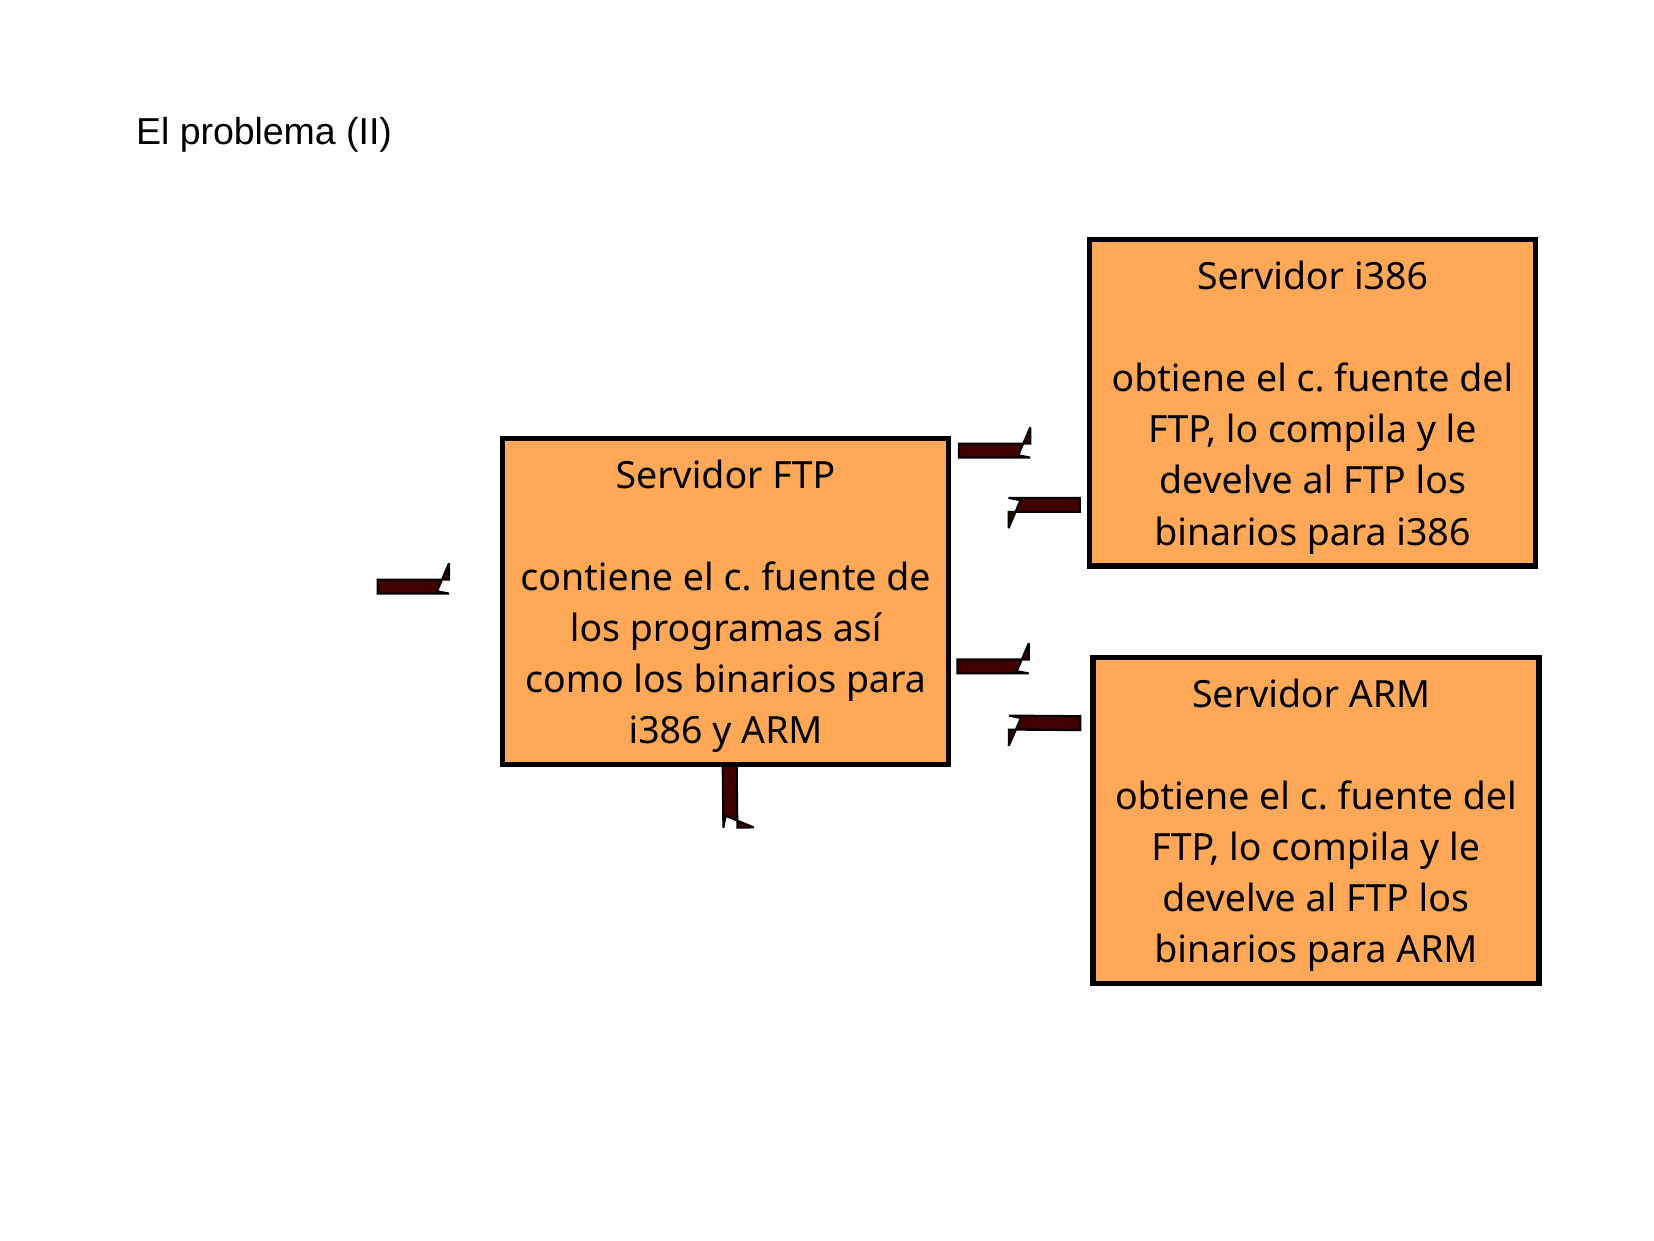

El problema (II)
Servidor i386
obtiene el c. fuente del FTP, lo compila y le develve al FTP los binarios para i386
Servidor FTP
contiene el c. fuente de los programas así como los binarios para i386 y ARM
Servidor ARM
obtiene el c. fuente del FTP, lo compila y le develve al FTP los binarios para ARM